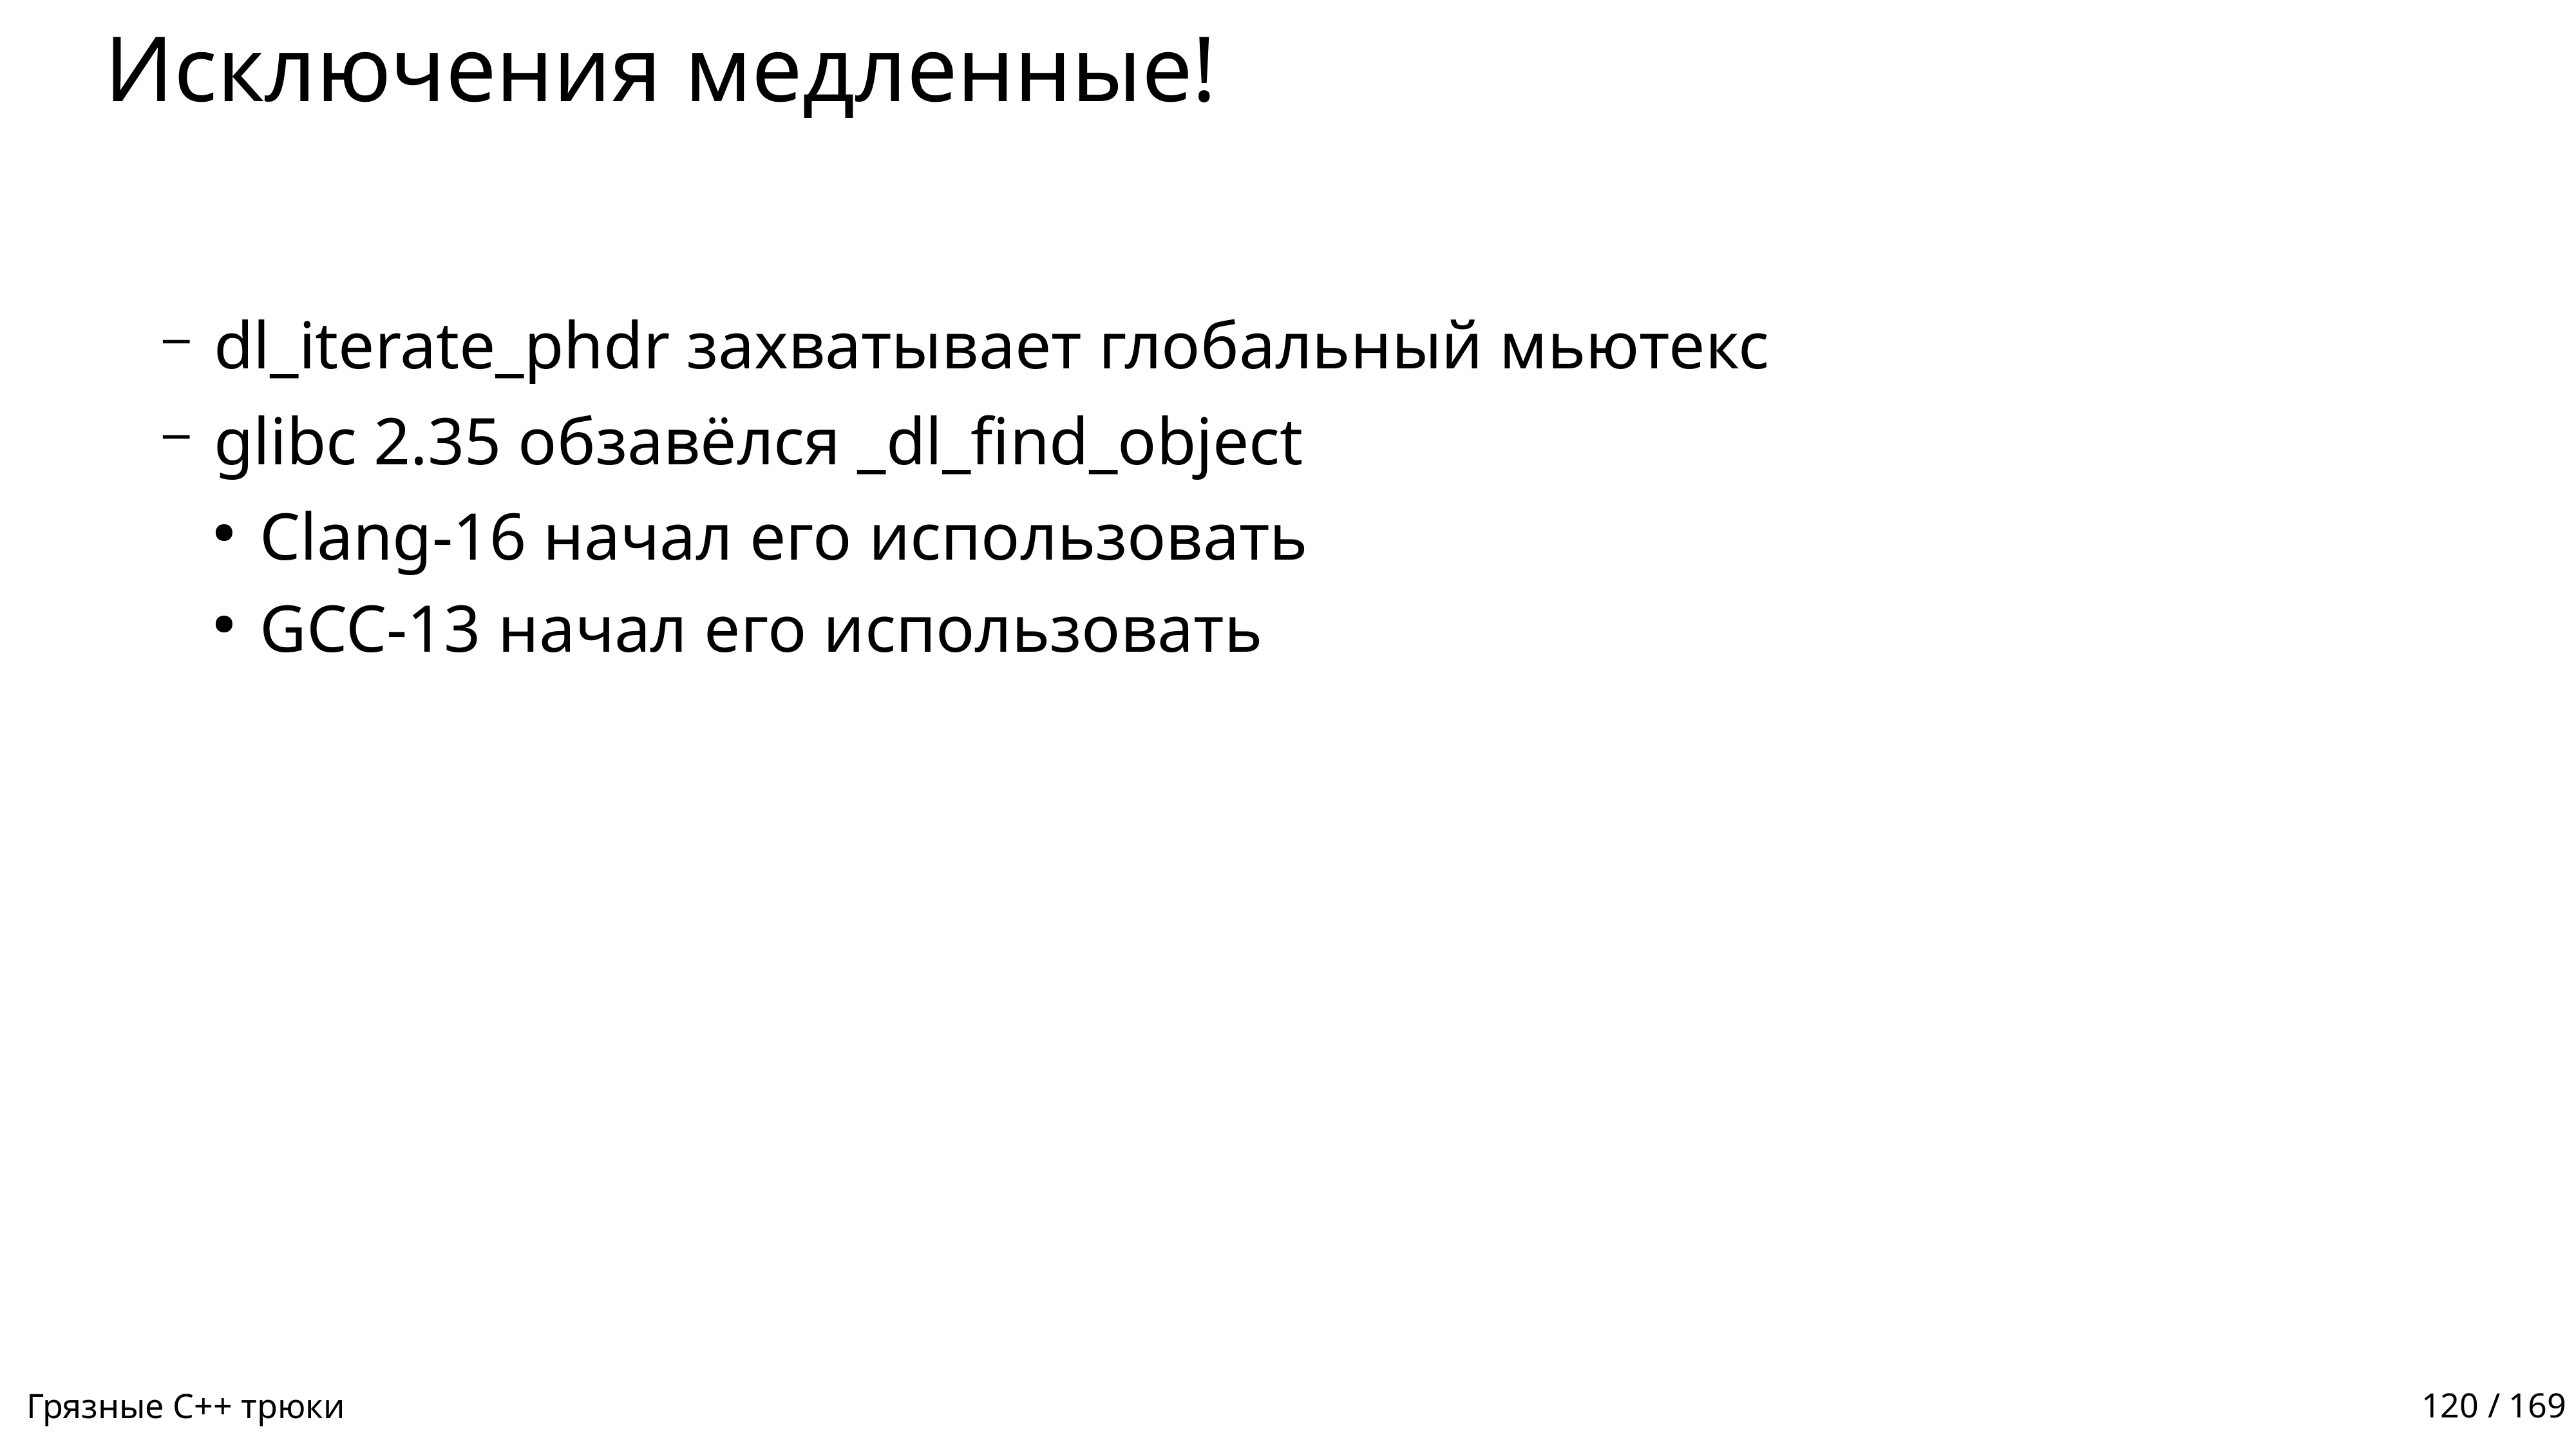

Исключения медленные!
# dl_iterate_phdr захватывает глобальный мьютекс
 glibc 2.35 обзавёлся _dl_find_object
 Clang-16 начал его использовать
 GCC-13 начал его использовать
Грязные C++ трюки